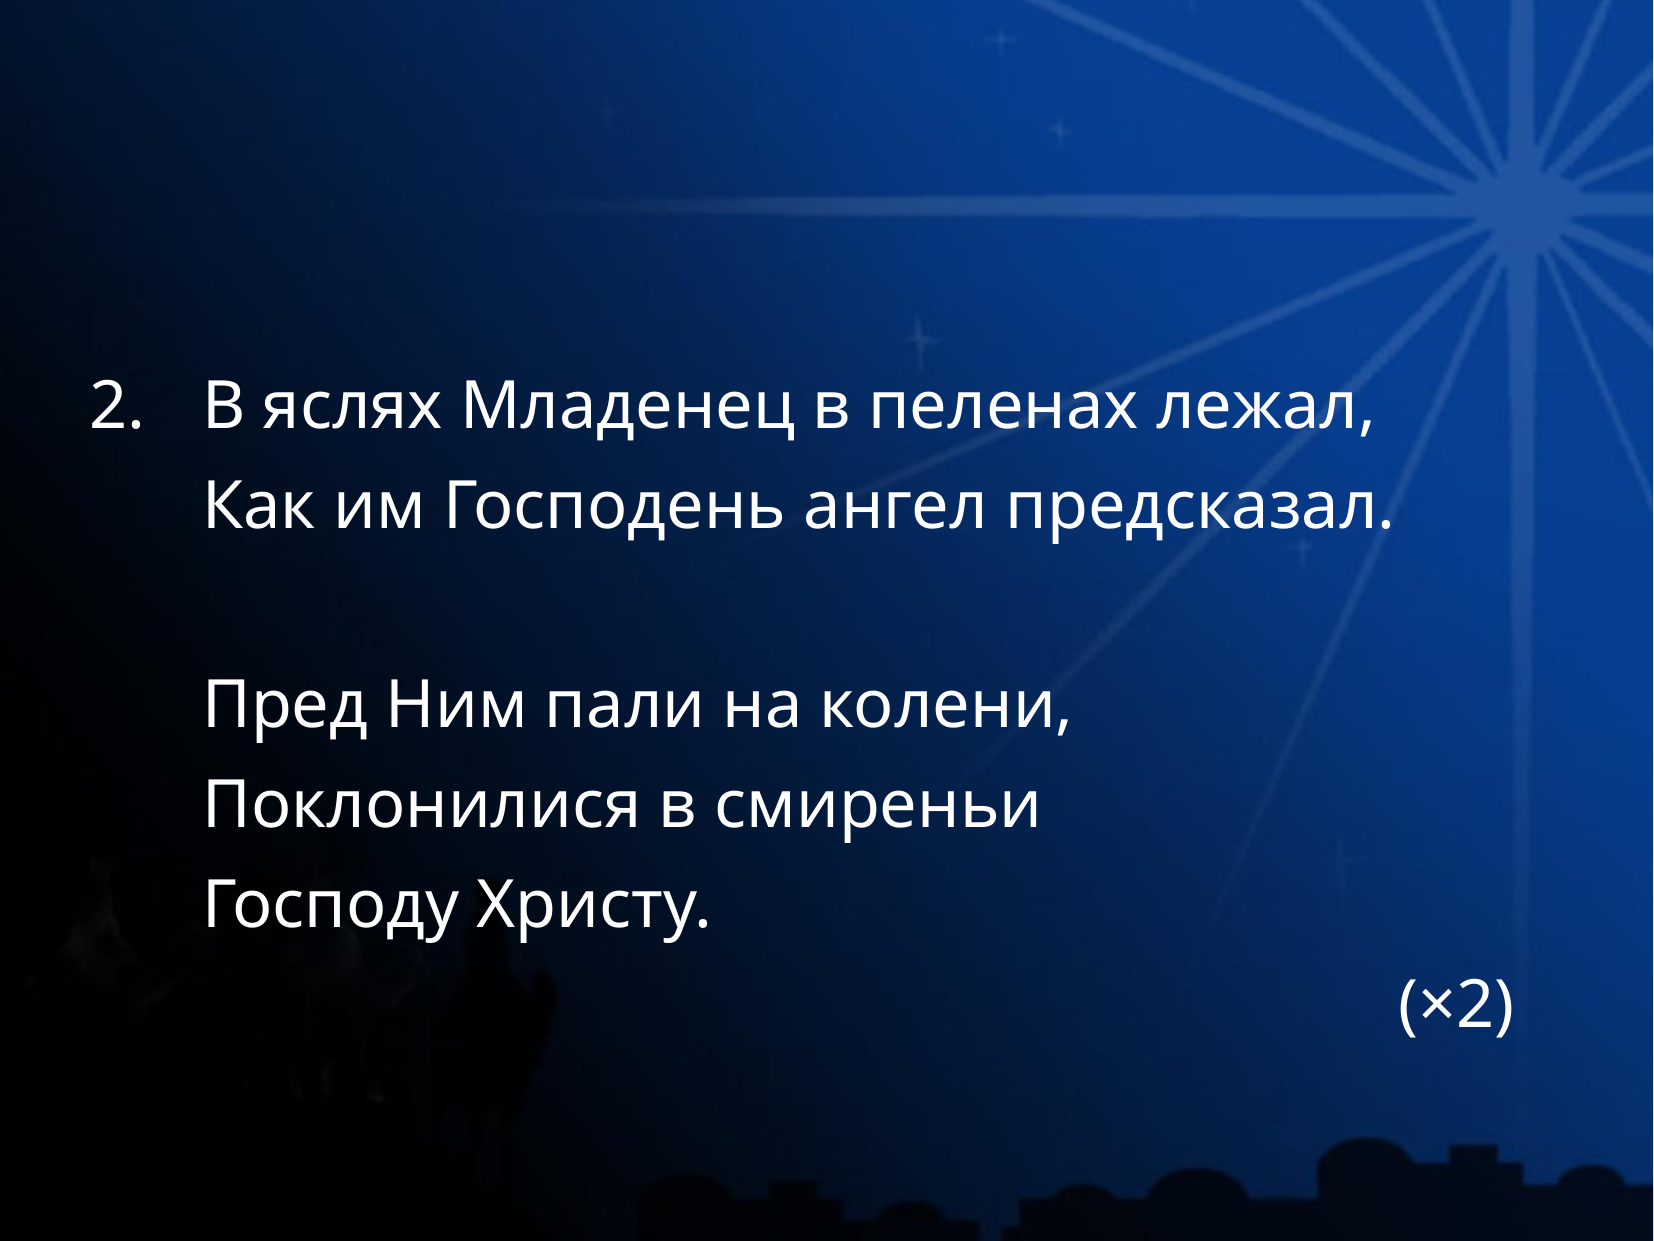

2.	В яслях Младенец в пеленах лежал,
	Как им Господень ангел предсказал.
	Пред Ним пали на колени,
	Поклонилися в смиреньи
	Господу Христу.
			(×2)